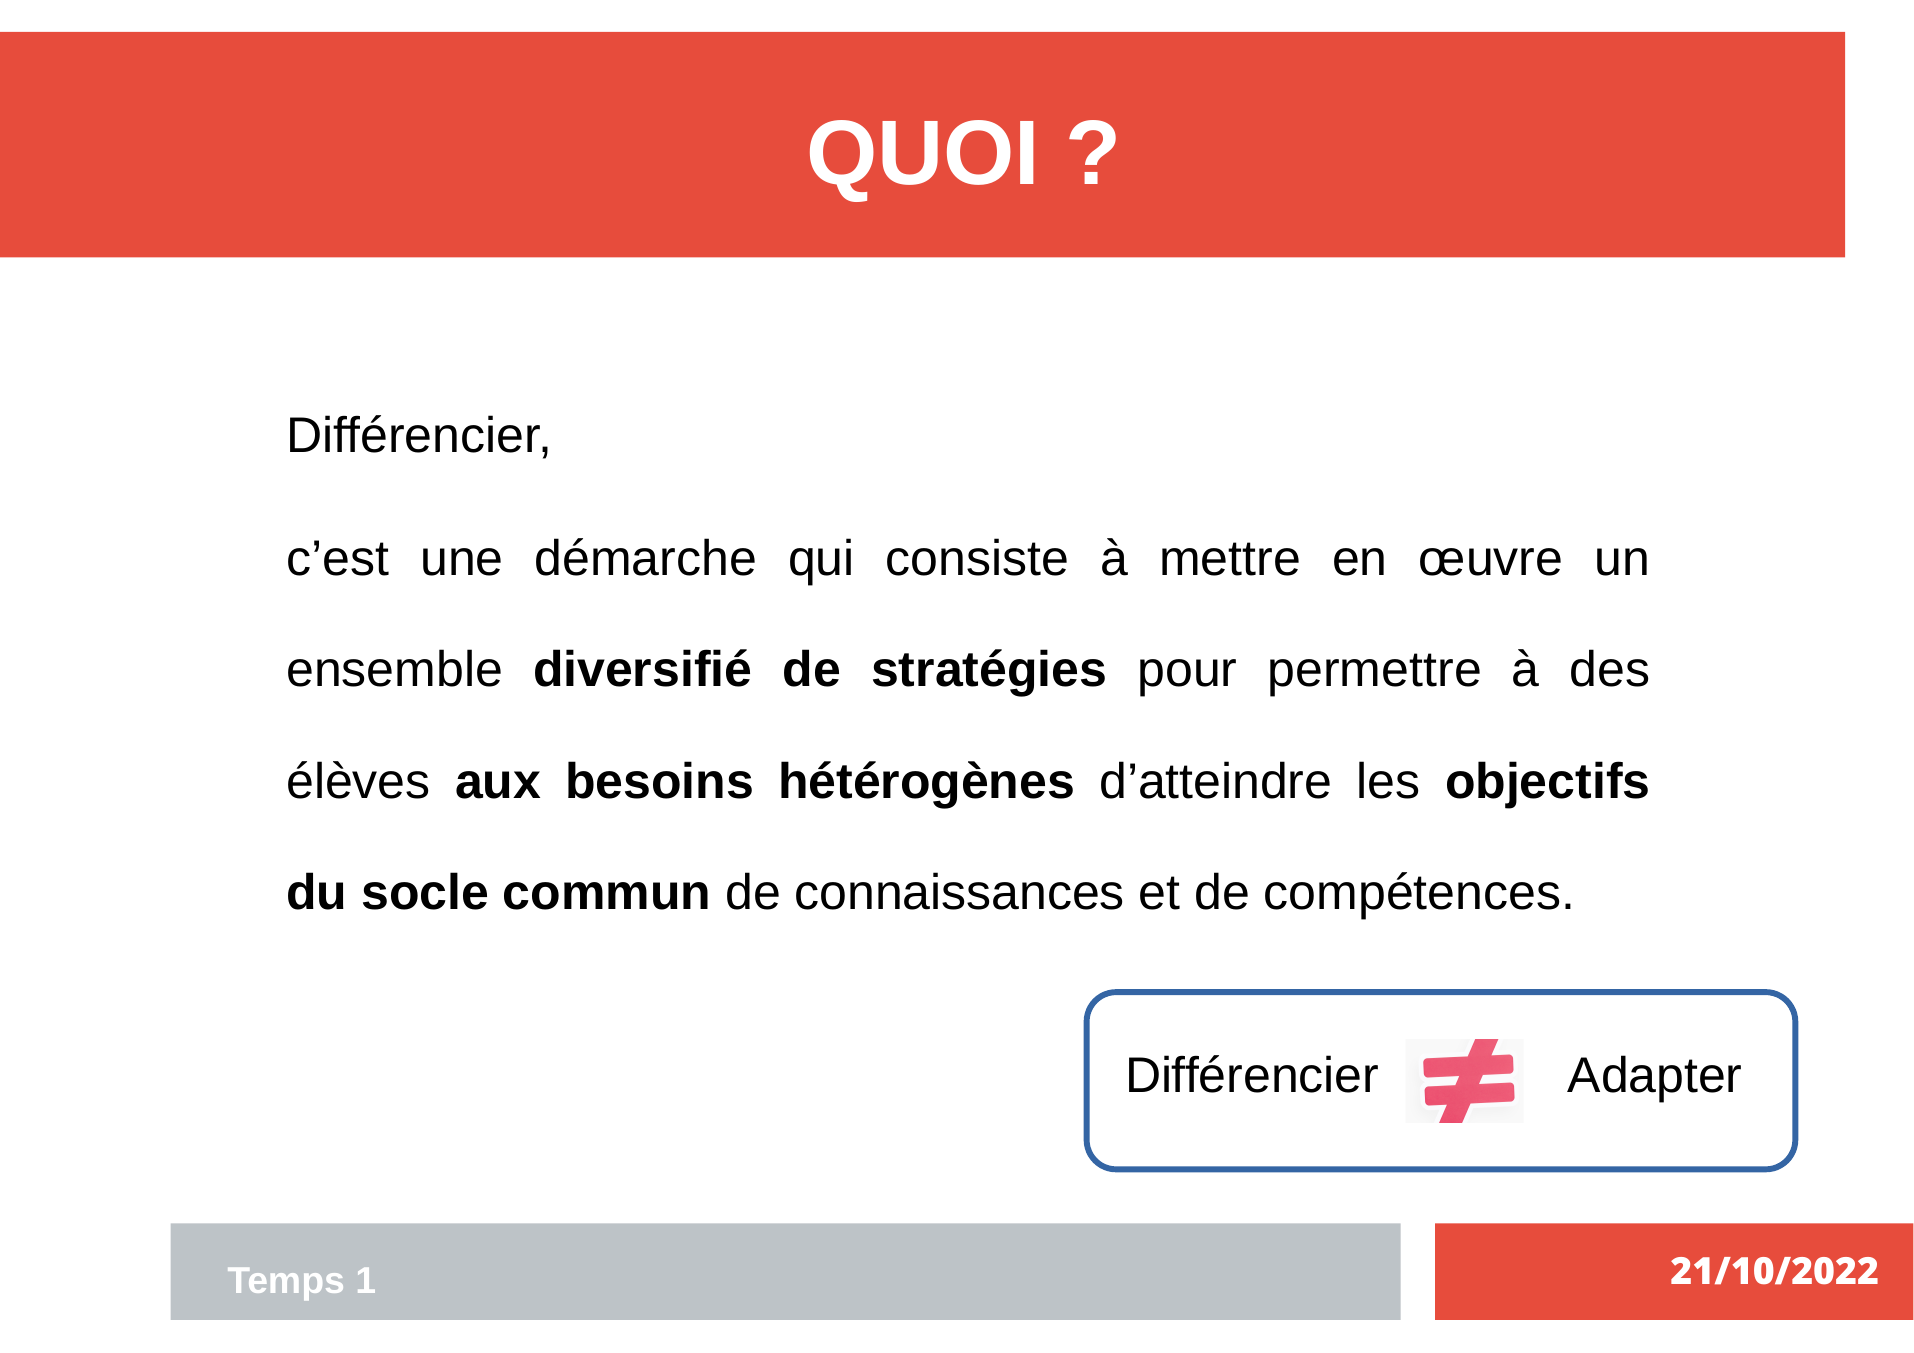

QUOI ?
Différencier,
c’est une démarche qui consiste à mettre en œuvre un ensemble diversifié de stratégies pour permettre à des élèves aux besoins hétérogènes d’atteindre les objectifs du socle commun de connaissances et de compétences.
Différencier 			Adapter
21/10/2022
Temps 1